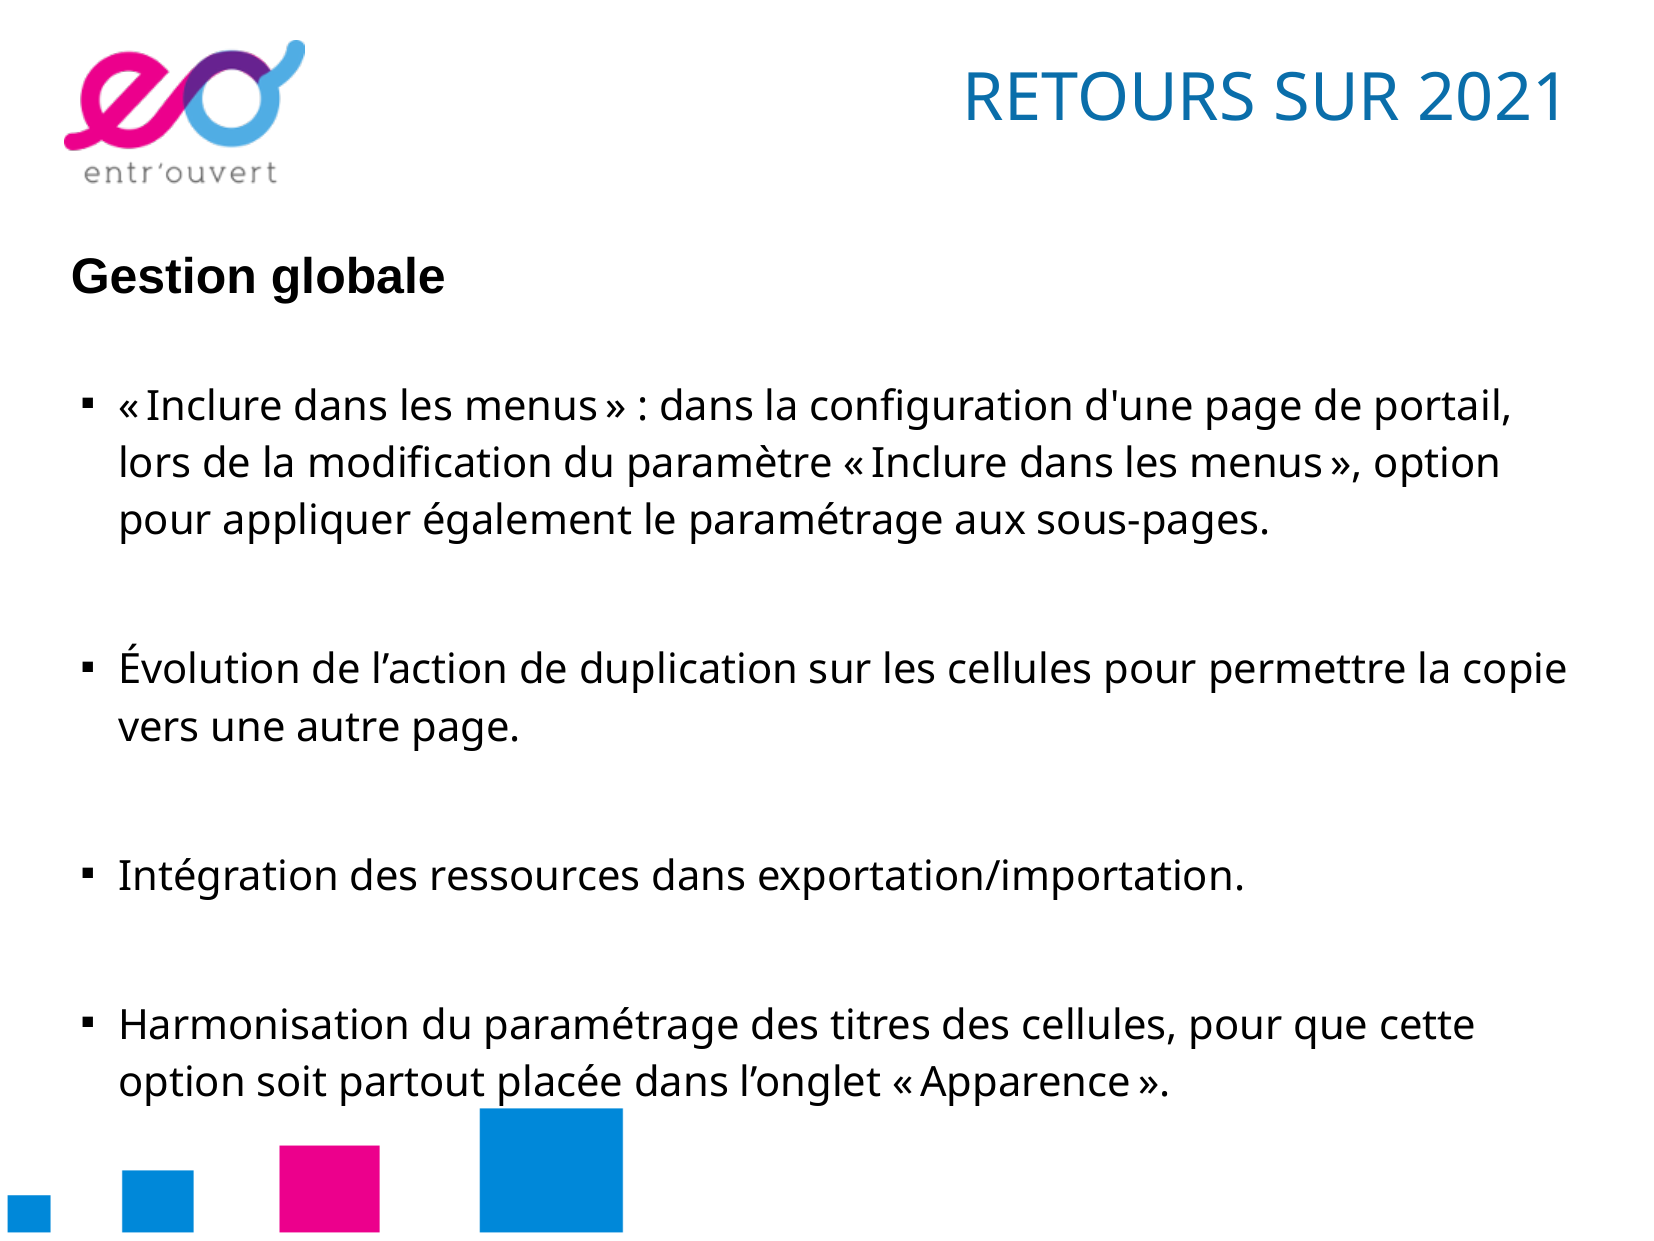

# retours sur 2021
Gestion globale
« Inclure dans les menus » : dans la configuration d'une page de portail, lors de la modification du paramètre « Inclure dans les menus », option pour appliquer également le paramétrage aux sous-pages.
Évolution de l’action de duplication sur les cellules pour permettre la copie vers une autre page.
Intégration des ressources dans exportation/importation.
Harmonisation du paramétrage des titres des cellules, pour que cette option soit partout placée dans l’onglet « Apparence ».